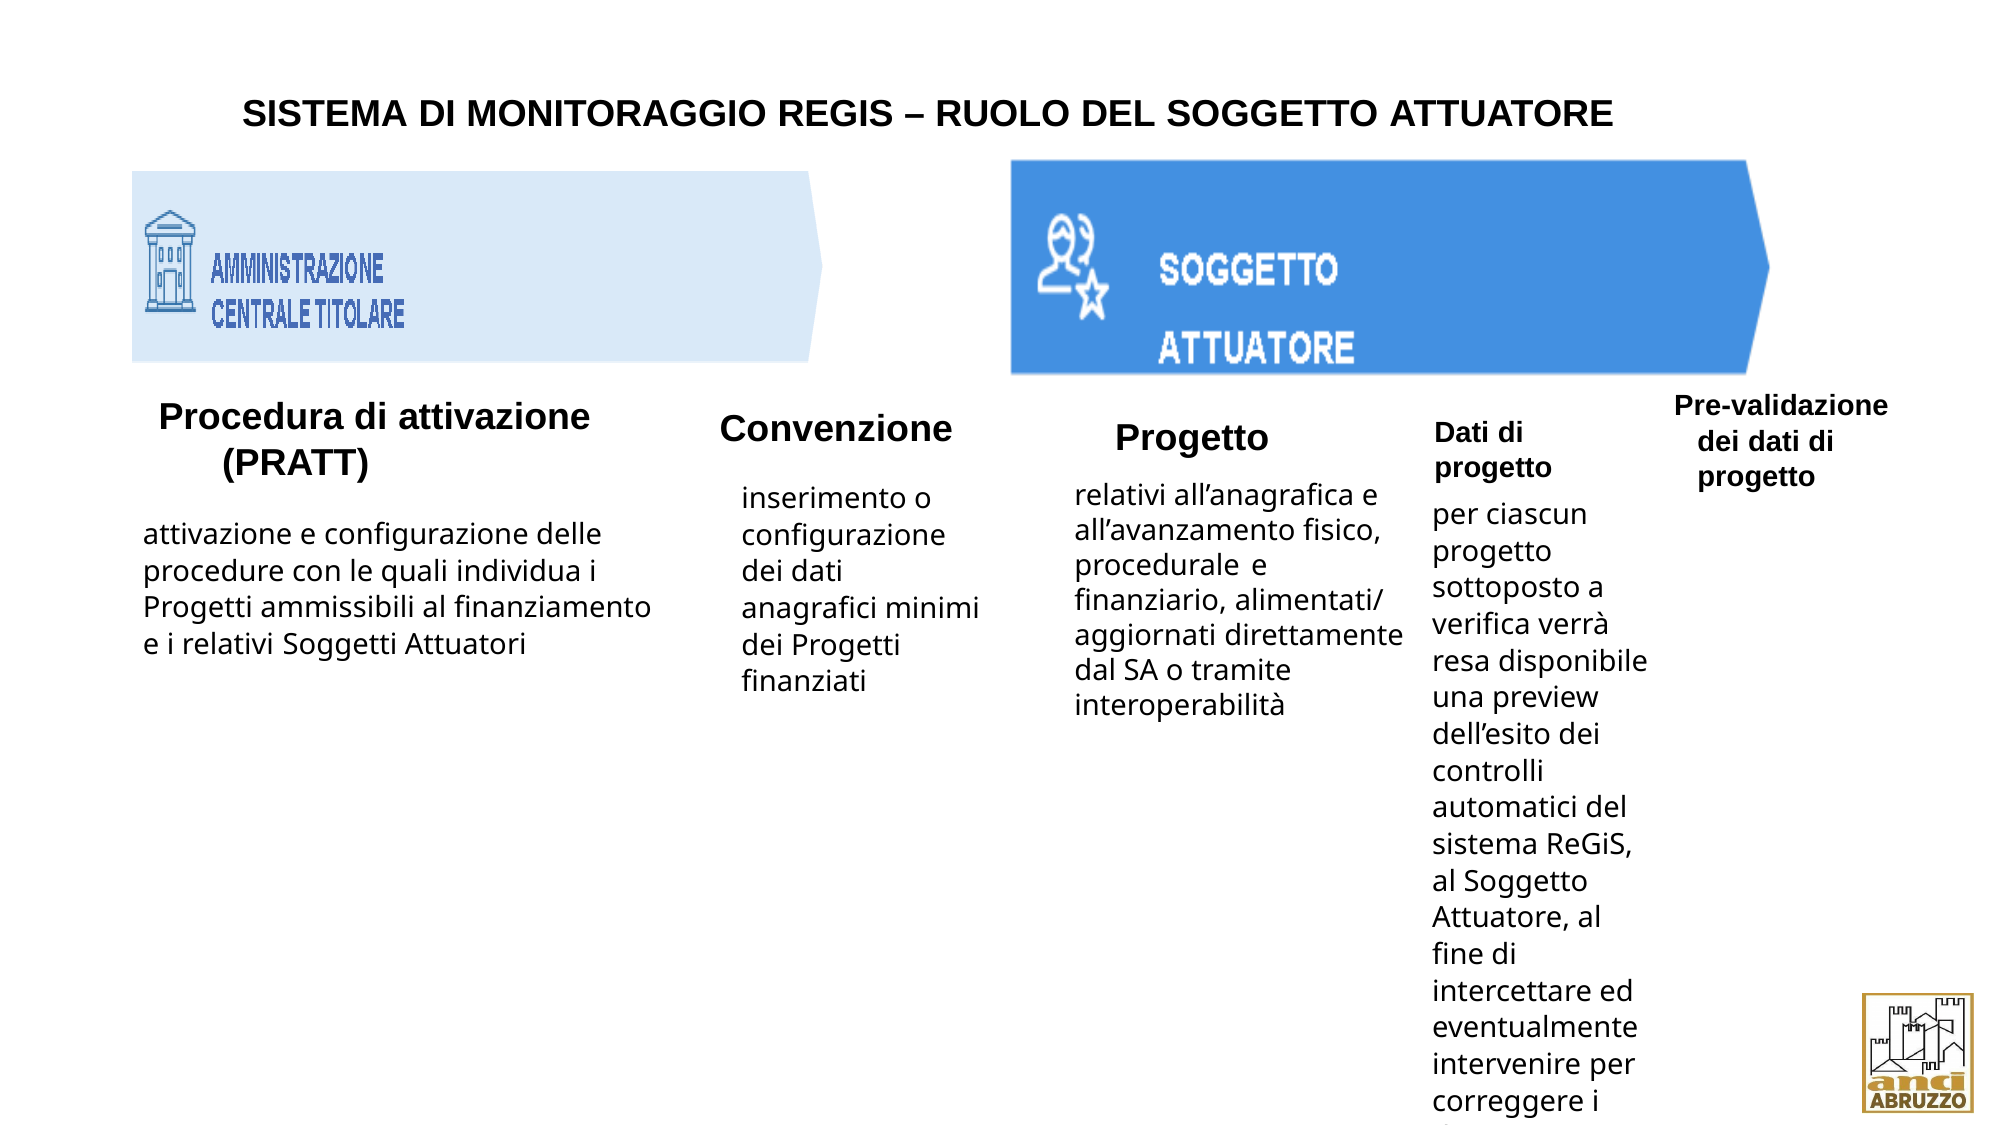

# SISTEMA DI MONITORAGGIO REGIS – RUOLO DEL SOGGETTO ATTUATORE
Pre-validazione dei dati di progetto
Procedura di attivazione (PRATT)
Convenzione
Progetto
Dati di progetto
relativi all’anagrafica e all’avanzamento fisico, procedurale e finanziario, alimentati/ aggiornati direttamente dal SA o tramite interoperabilità
inserimento o configurazione dei dati anagrafici minimi dei Progetti finanziati
per ciascun progetto sottoposto a verifica verrà resa disponibile una preview dell’esito dei controlli automatici del sistema ReGiS, al Soggetto Attuatore, al fine di intercettare ed eventualmente intervenire per correggere i dati
attivazione e configurazione delle procedure con le quali individua i Progetti ammissibili al finanziamento e i relativi Soggetti Attuatori